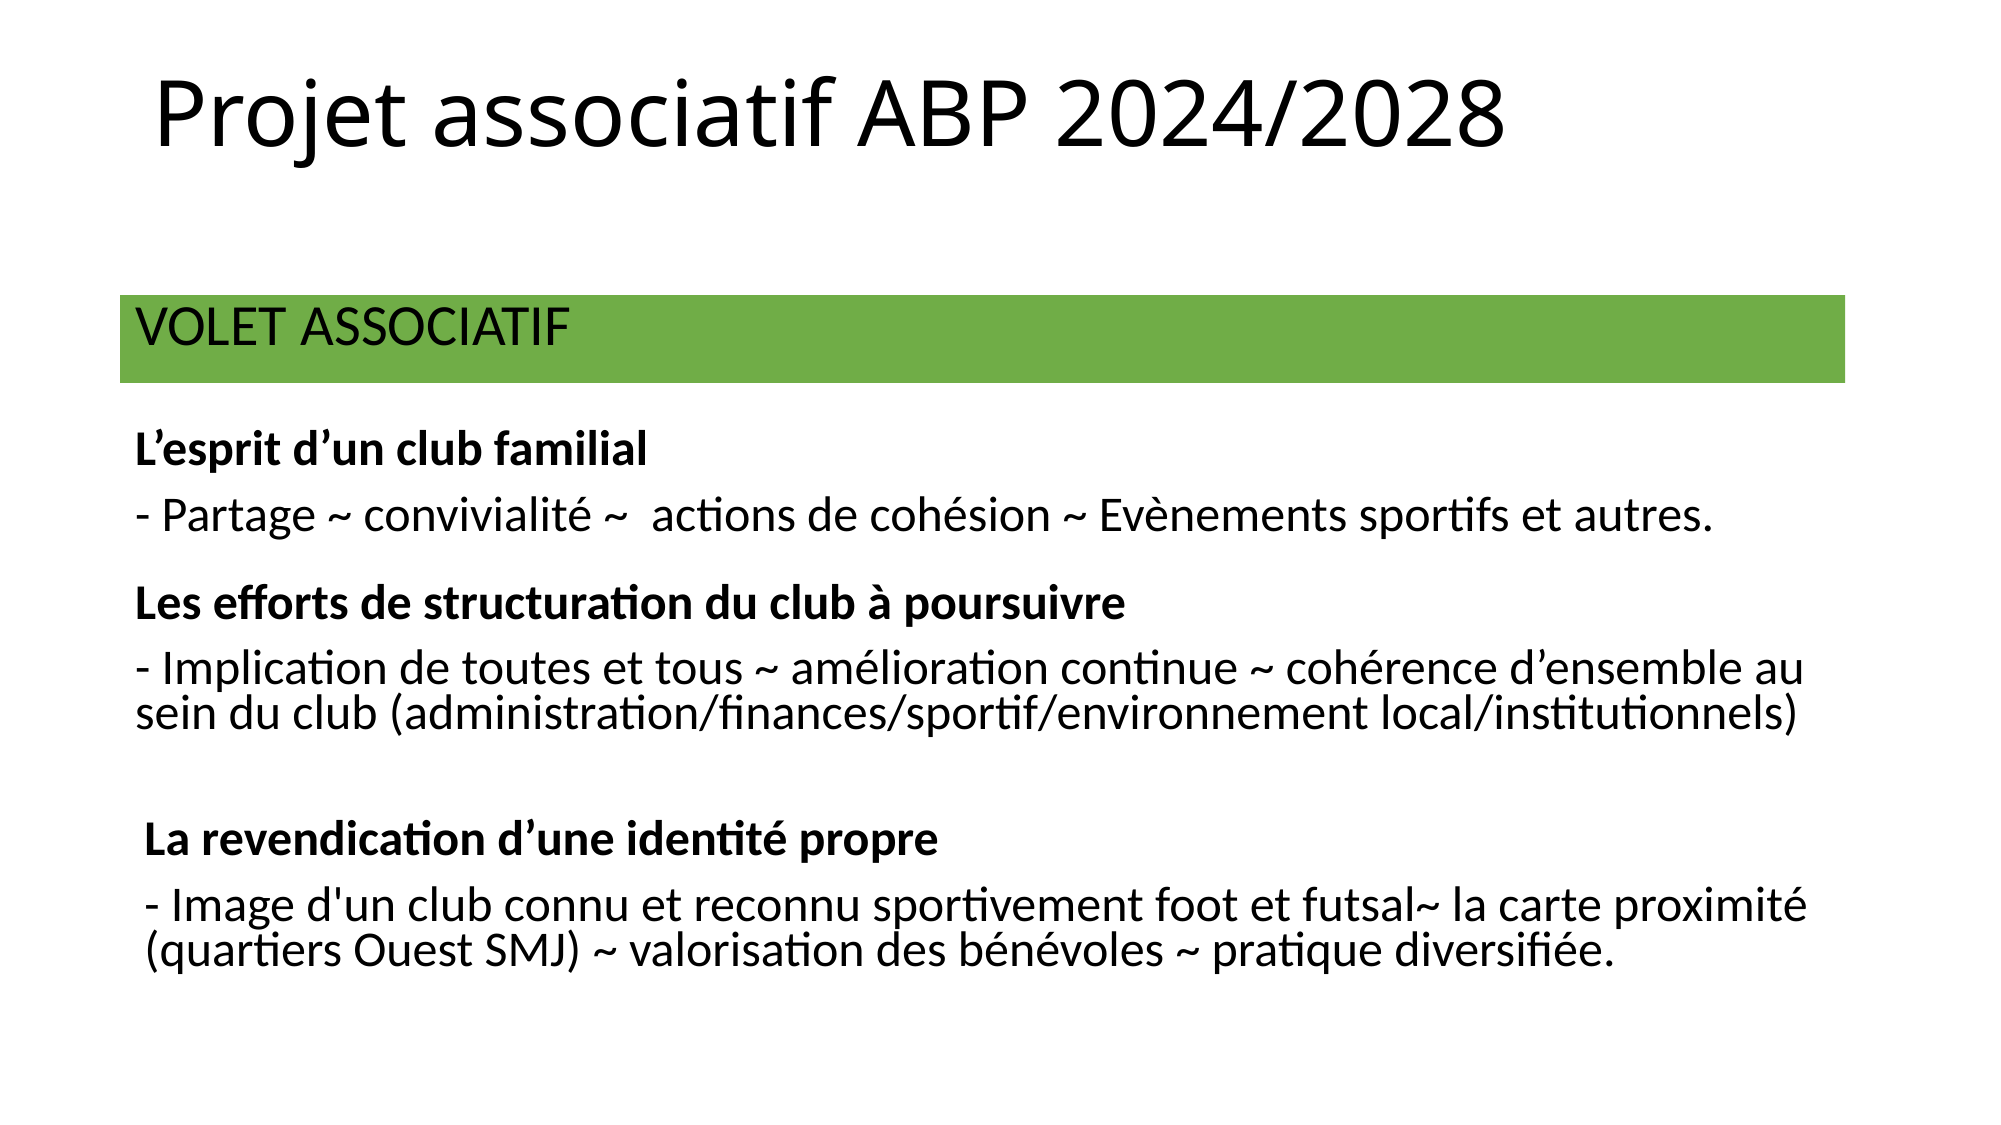

# Projet associatif ABP 2024/2028
VOLET ASSOCIATIF
L’esprit d’un club familial
- Partage ~ convivialité ~ actions de cohésion ~ Evènements sportifs et autres.
Les efforts de structuration du club à poursuivre
- Implication de toutes et tous ~ amélioration continue ~ cohérence d’ensemble au sein du club (administration/finances/sportif/environnement local/institutionnels)
La revendication d’une identité propre
- Image d'un club connu et reconnu sportivement foot et futsal~ la carte proximité (quartiers Ouest SMJ) ~ valorisation des bénévoles ~ pratique diversifiée.